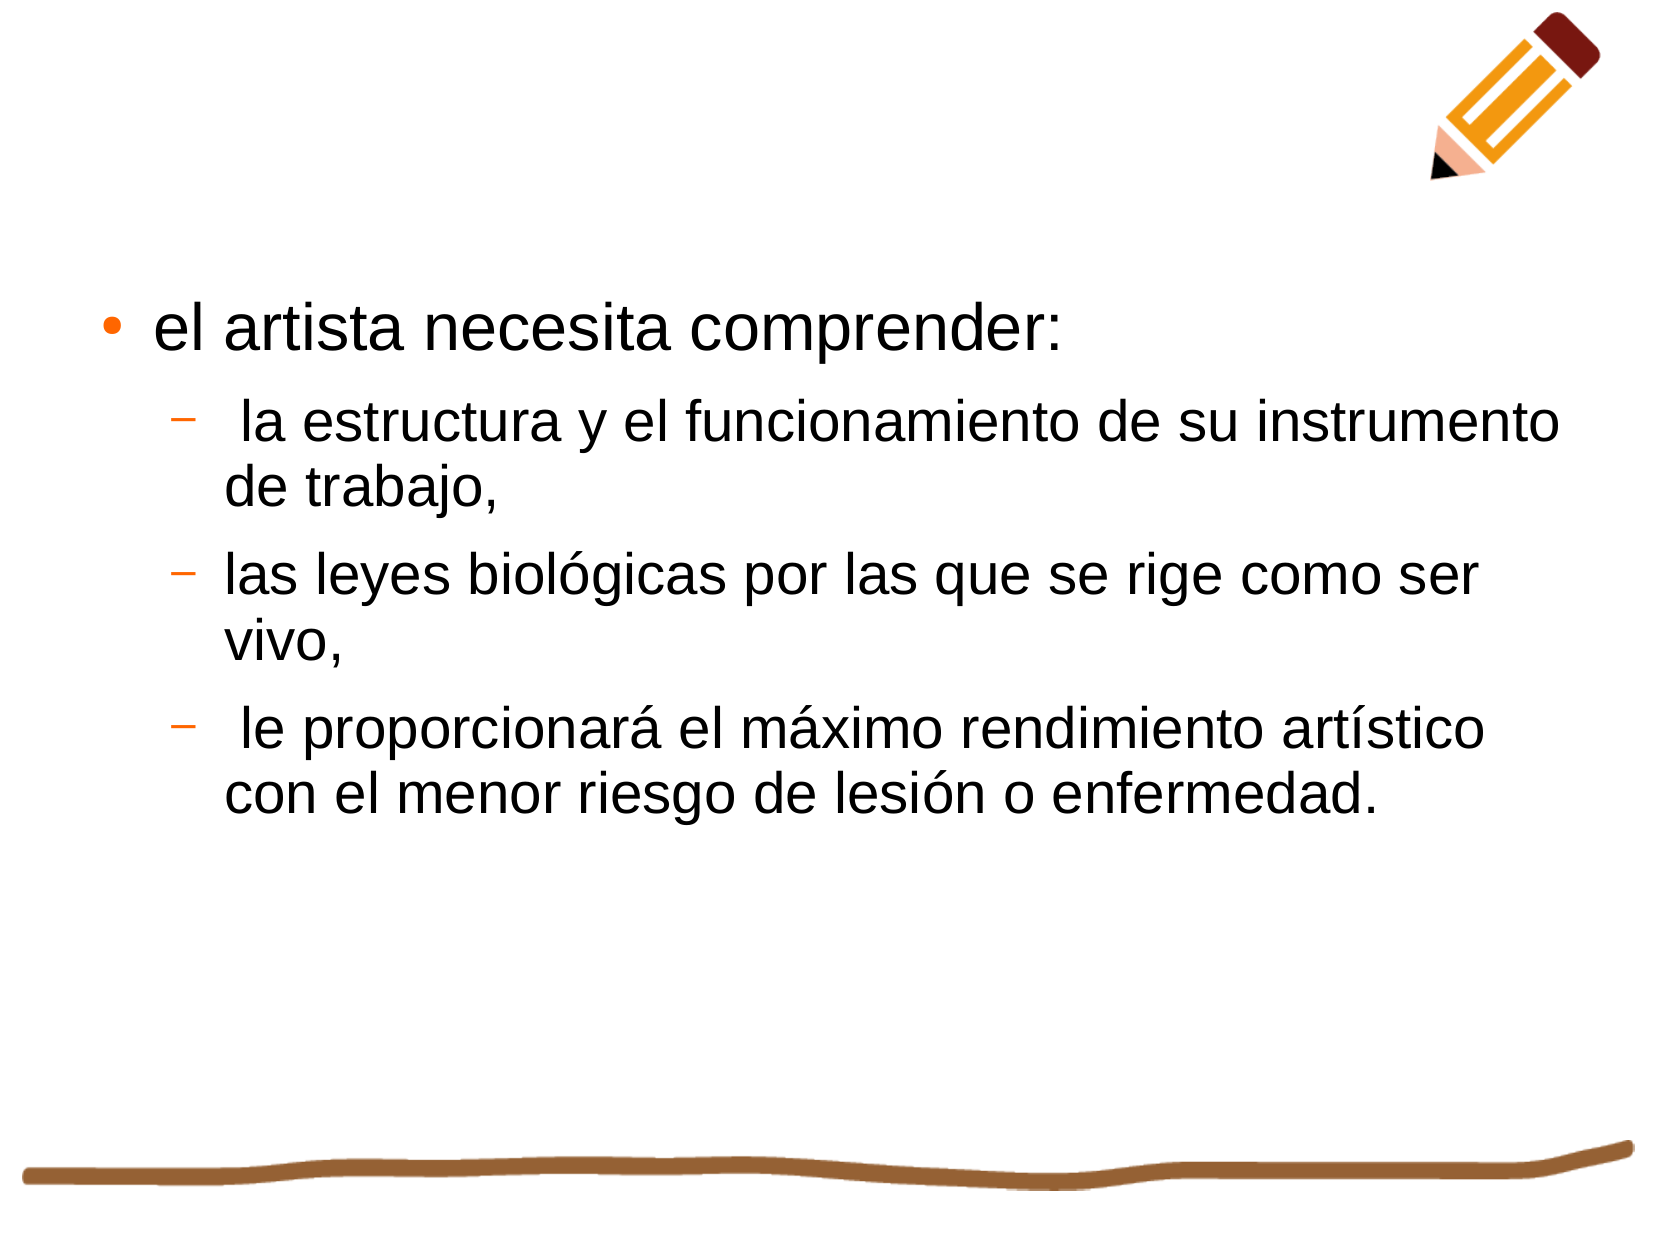

#
el artista necesita comprender:
 la estructura y el funcionamiento de su instrumento de trabajo,
las leyes biológicas por las que se rige como ser vivo,
 le proporcionará el máximo rendimiento artístico con el menor riesgo de lesión o enfermedad.